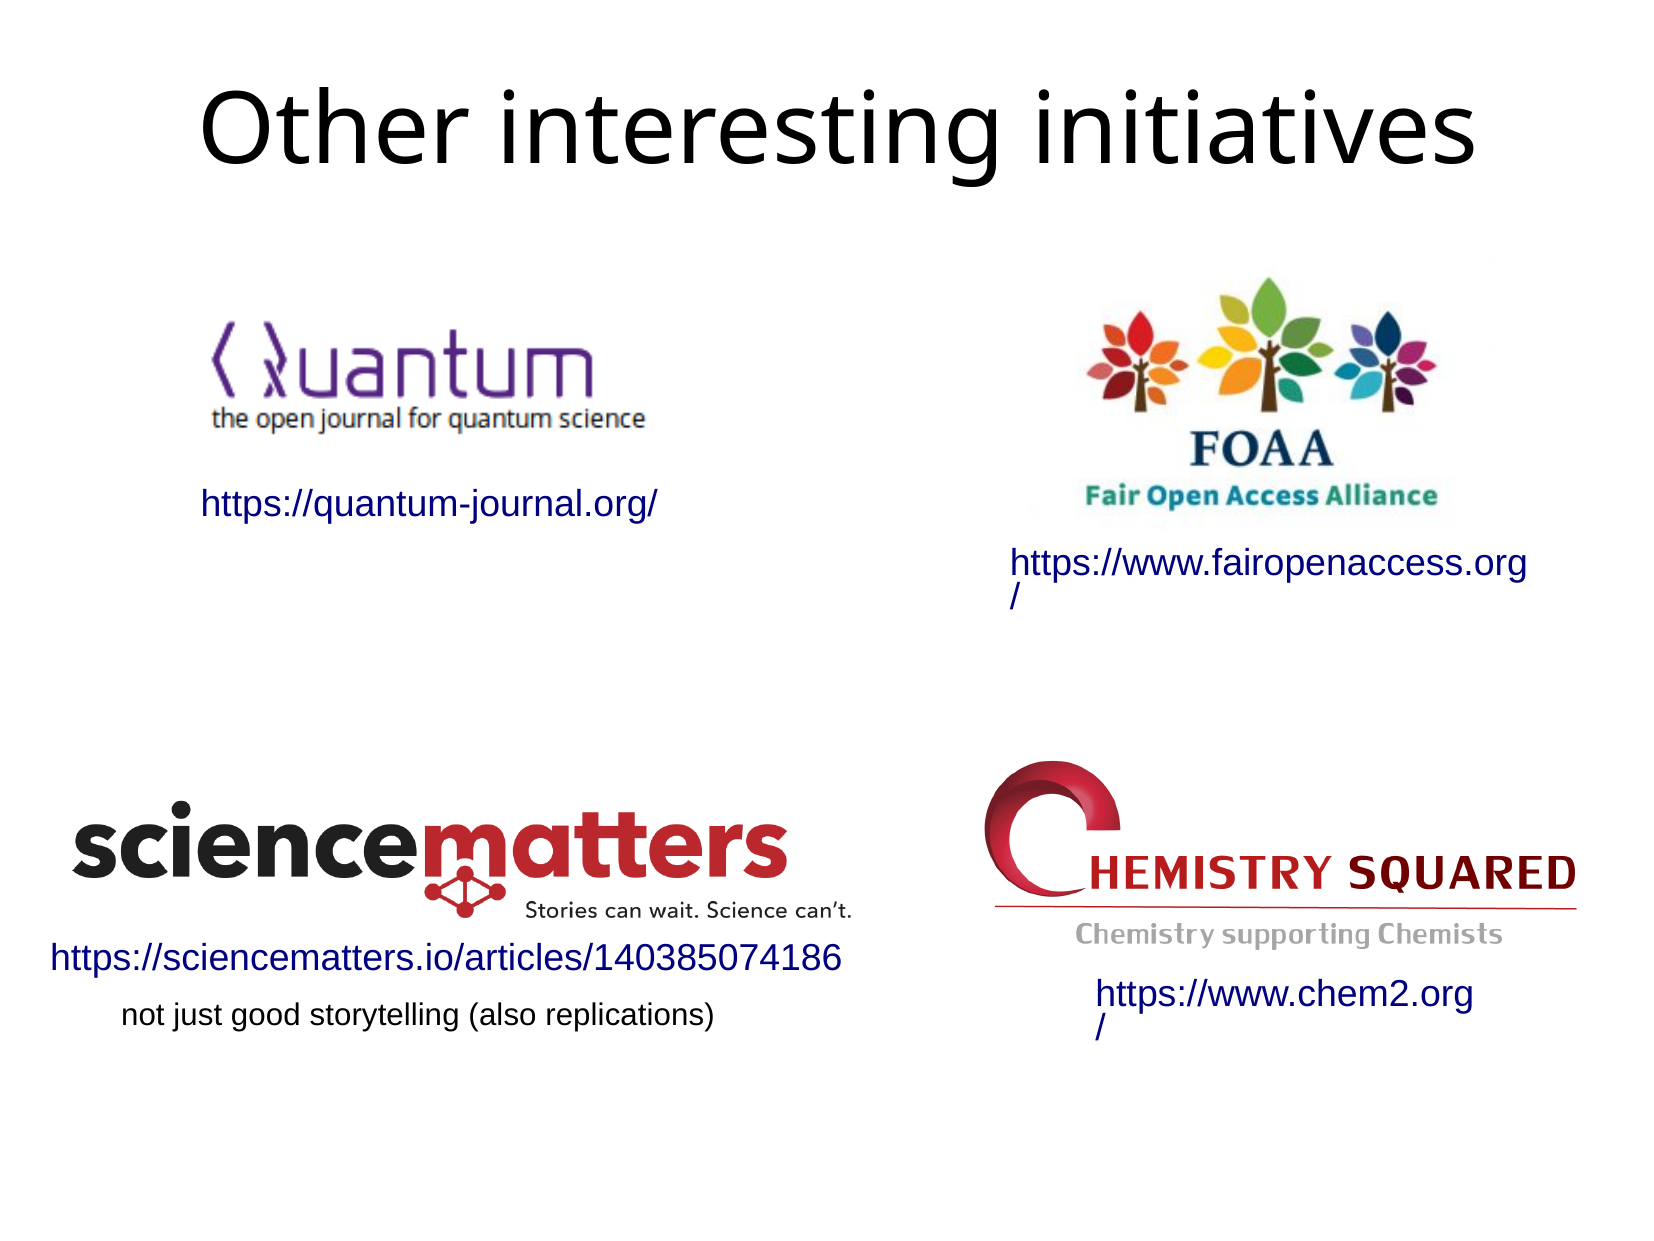

Other interesting initiatives
https://www.fairopenaccess.org/
https://quantum-journal.org/
https://www.chem2.org/
https://sciencematters.io/articles/140385074186
not just good storytelling (also replications)